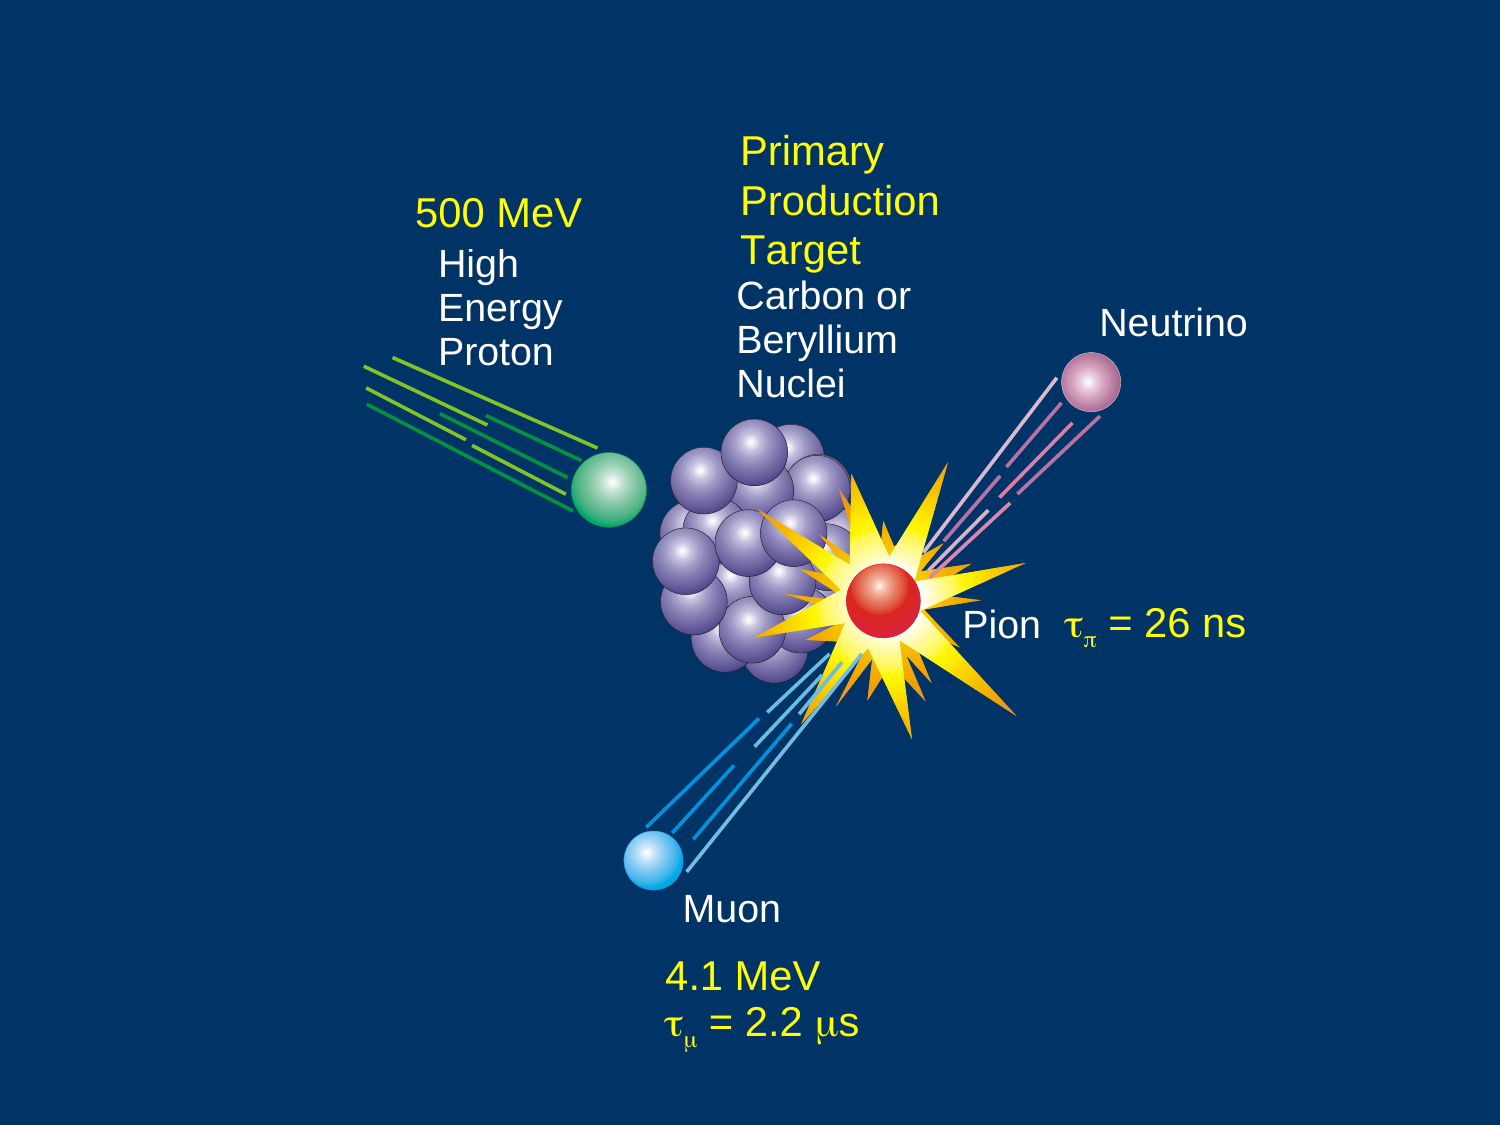

Primary
Production
Target
500 MeV
 = 26 ns
4.1 MeV
 = 2.2 s